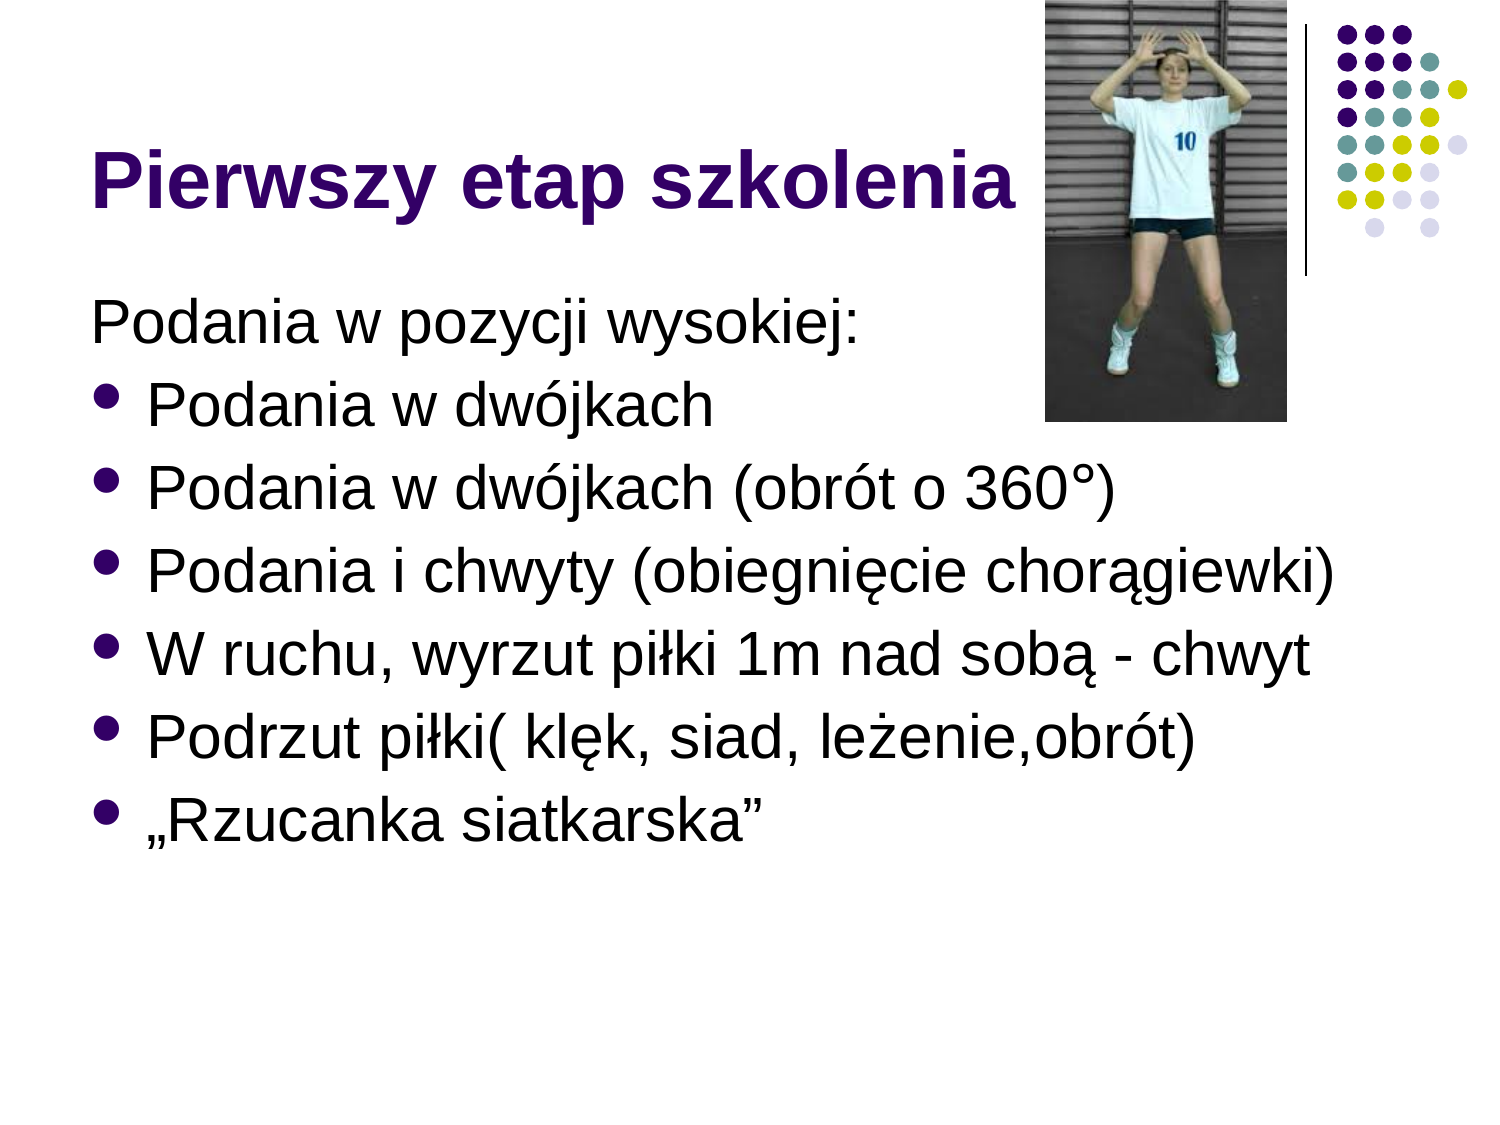

# Pierwszy etap szkolenia
Podania w pozycji wysokiej:
Podania w dwójkach
Podania w dwójkach (obrót o 360°)
Podania i chwyty (obiegnięcie chorągiewki)
W ruchu, wyrzut piłki 1m nad sobą - chwyt
Podrzut piłki( klęk, siad, leżenie,obrót)
„Rzucanka siatkarska”